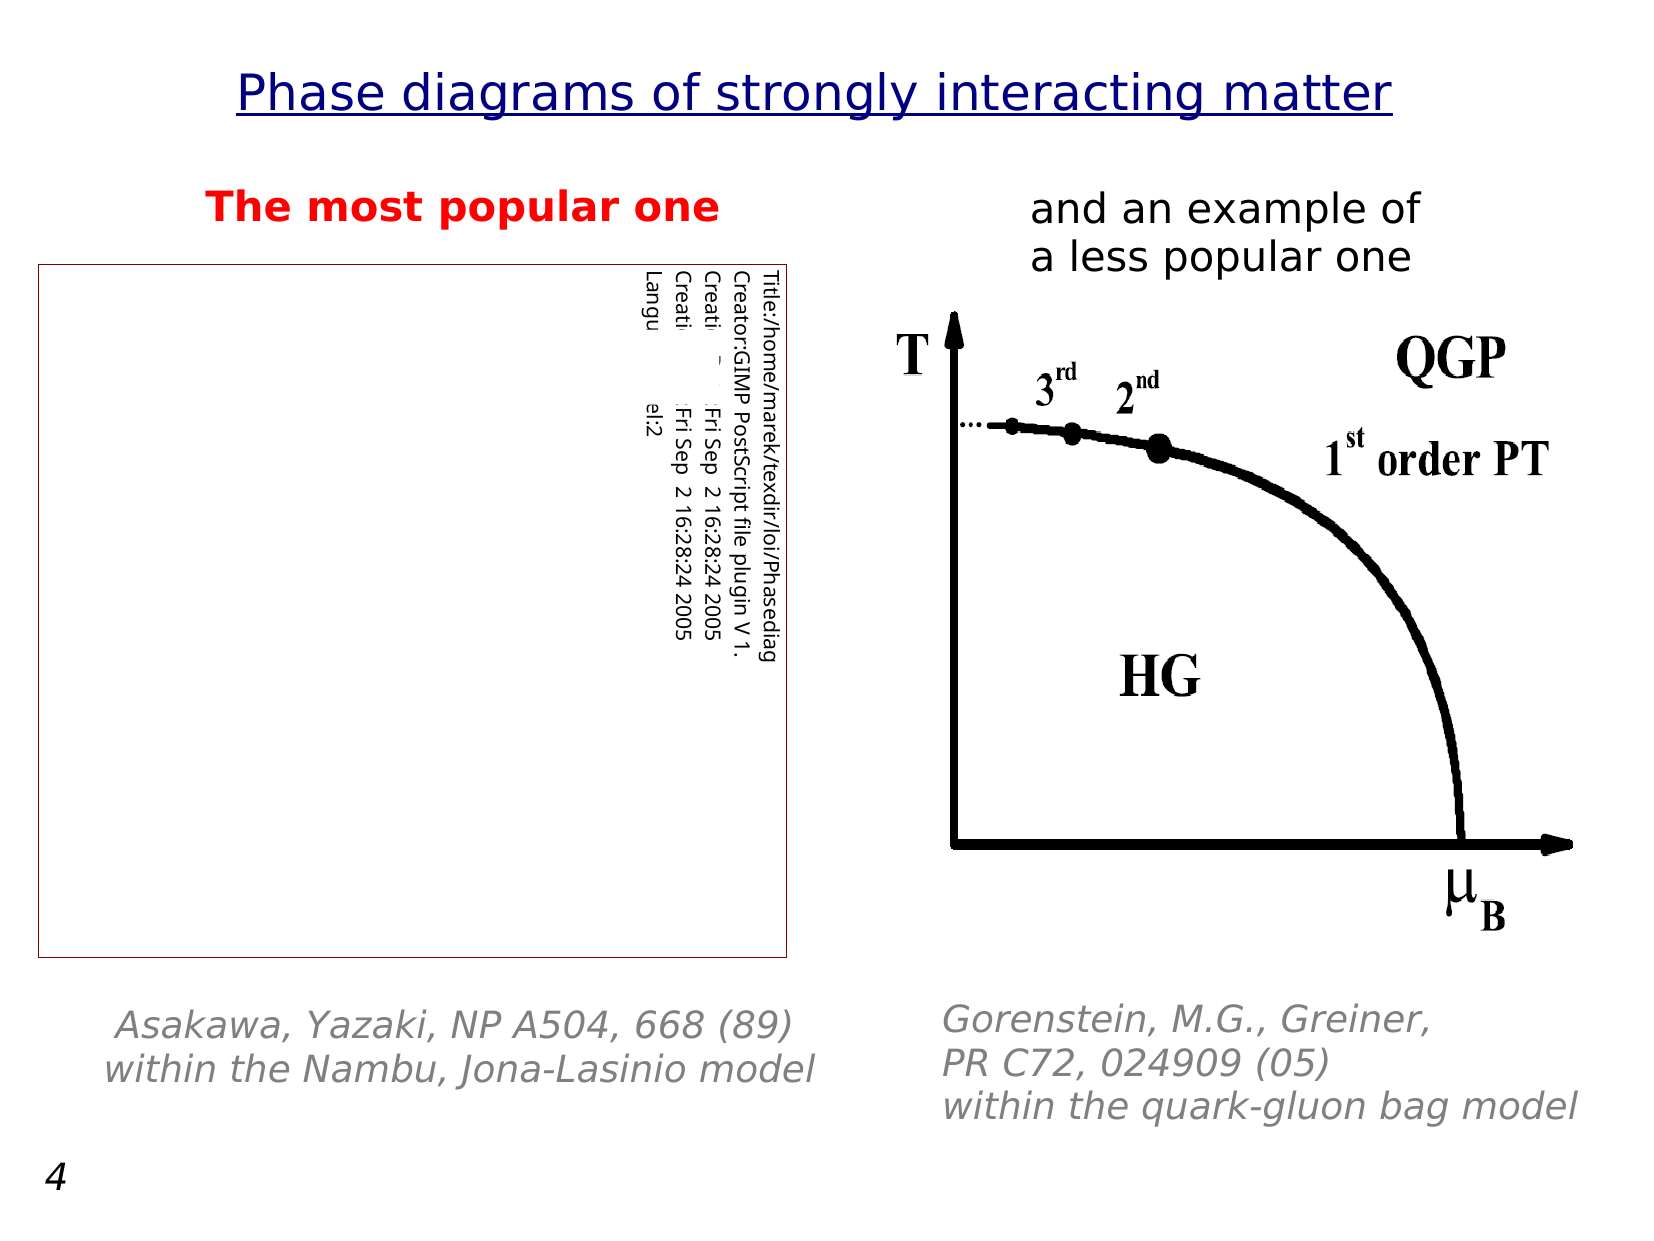

Phase diagrams of strongly interacting matter
The most popular one
and an example of
a less popular one
Gorenstein, M.G., Greiner,
PR C72, 024909 (05)
within the quark-gluon bag model
 Asakawa, Yazaki, NP A504, 668 (89)
within the Nambu, Jona-Lasinio model